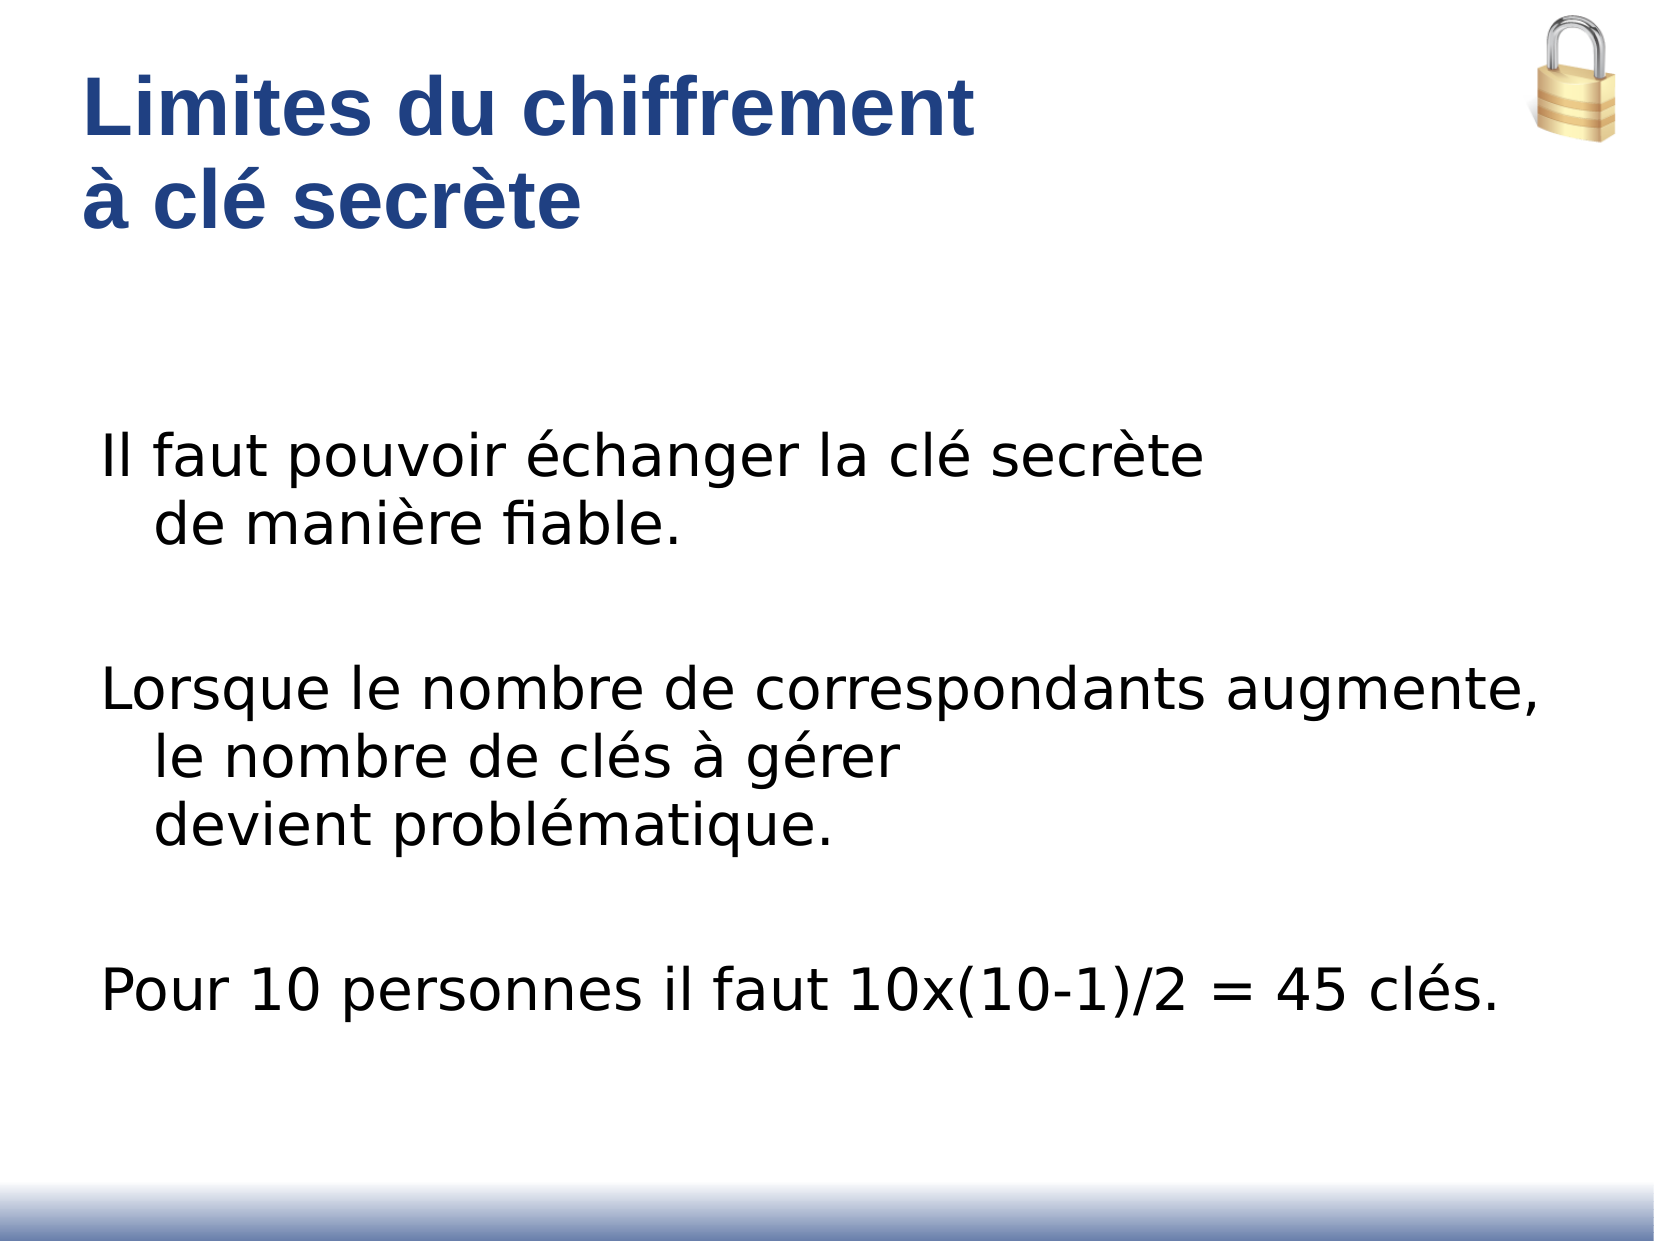

# Limites du chiffrement à clé secrète
Il faut pouvoir échanger la clé secrète
de manière fiable.
Lorsque le nombre de correspondants augmente, le nombre de clés à gérer
devient problématique.
Pour 10 personnes il faut 10x(10-1)/2 = 45 clés.